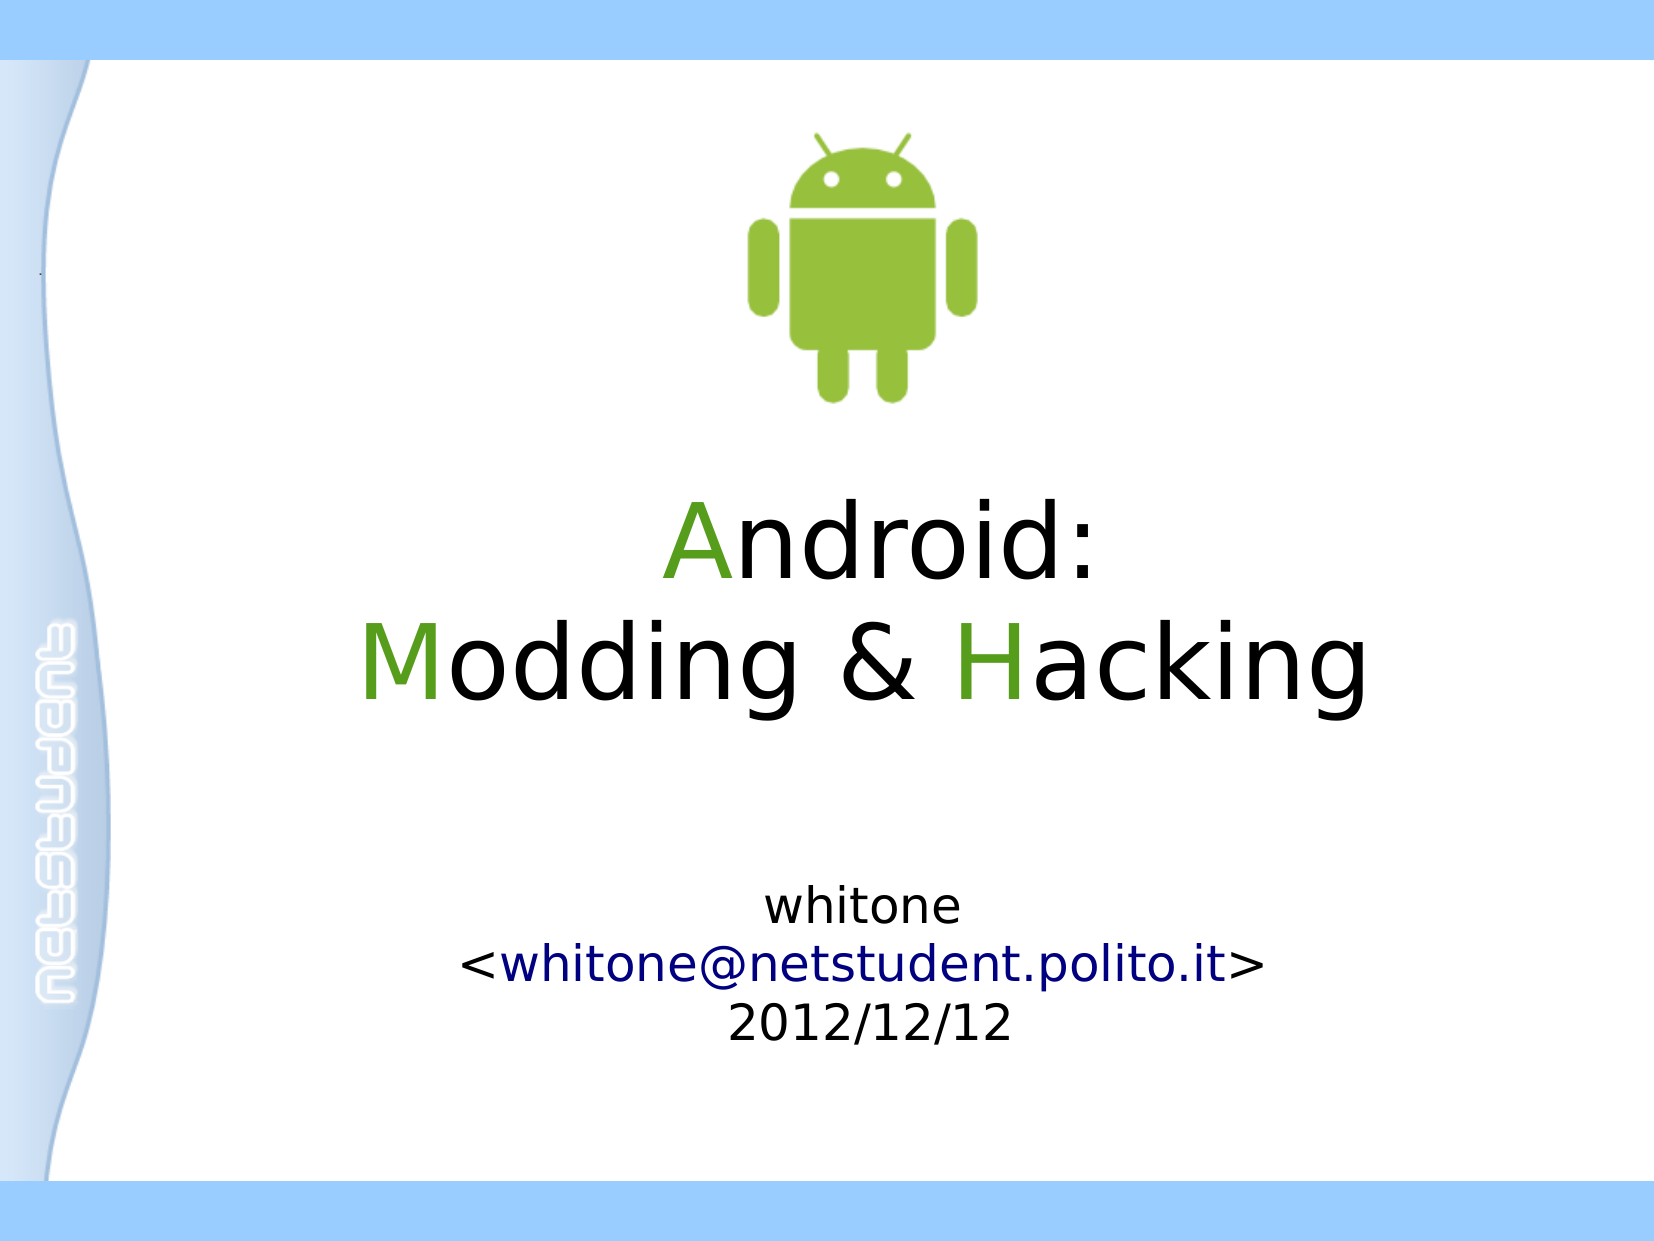

Android:
 Modding & Hacking
whitone
<whitone@netstudent.polito.it>
 2012/12/12